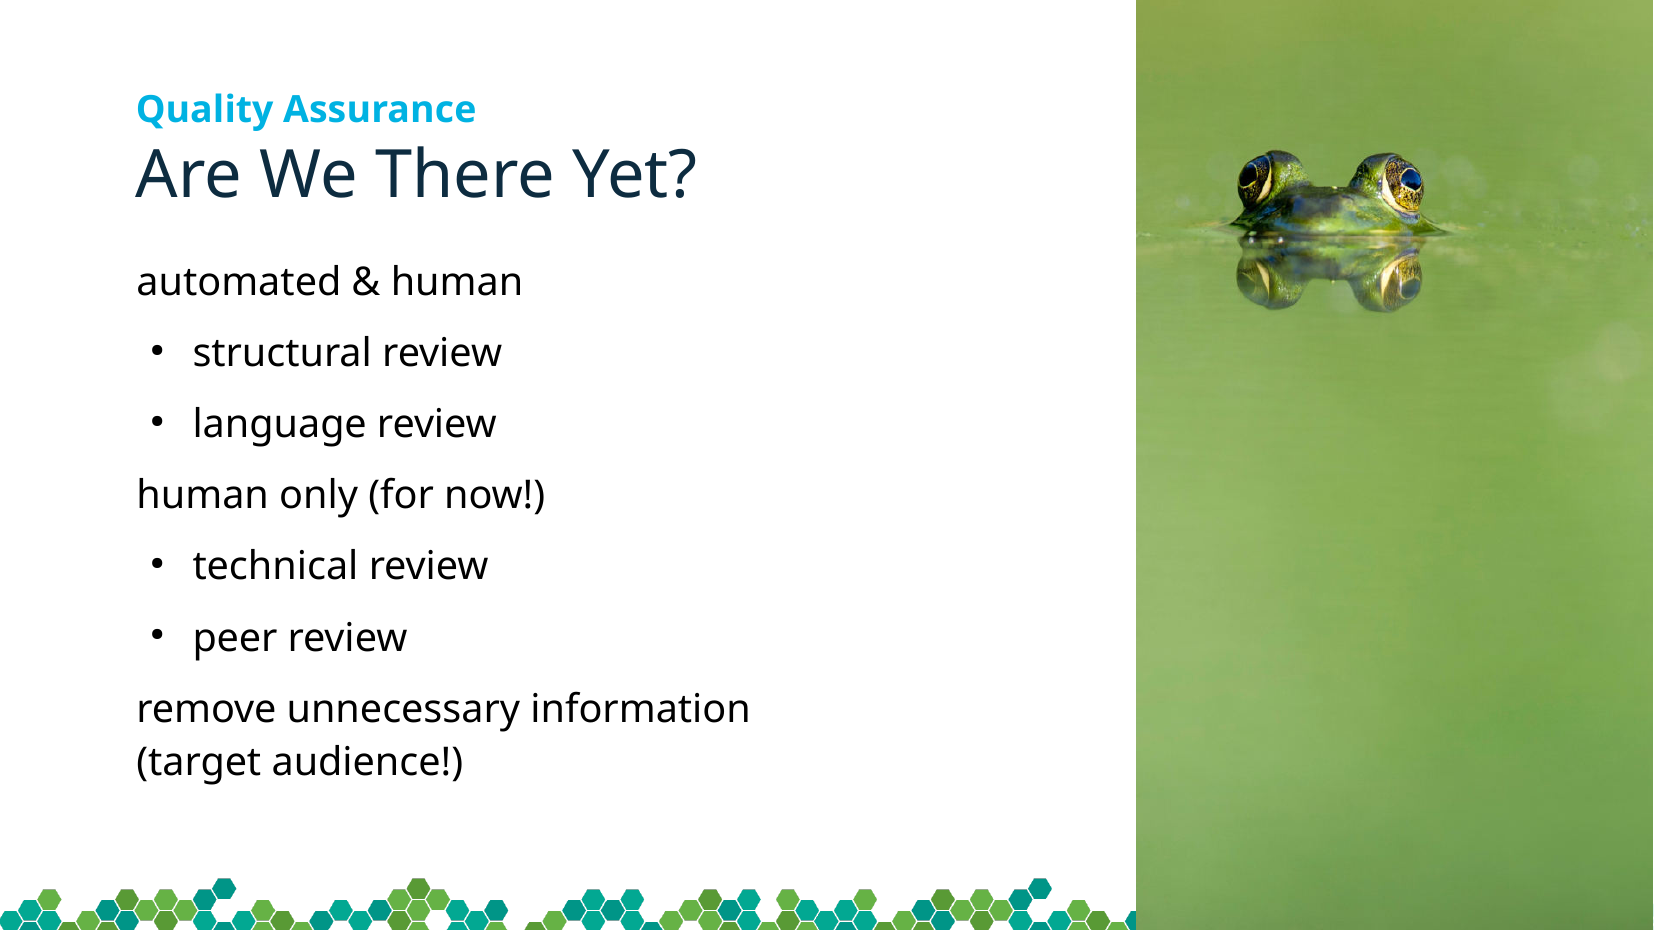

# Quality Assurance Are We There Yet?
automated & human
structural review
language review
human only (for now!)
technical review
peer review
remove unnecessary information
(target audience!)